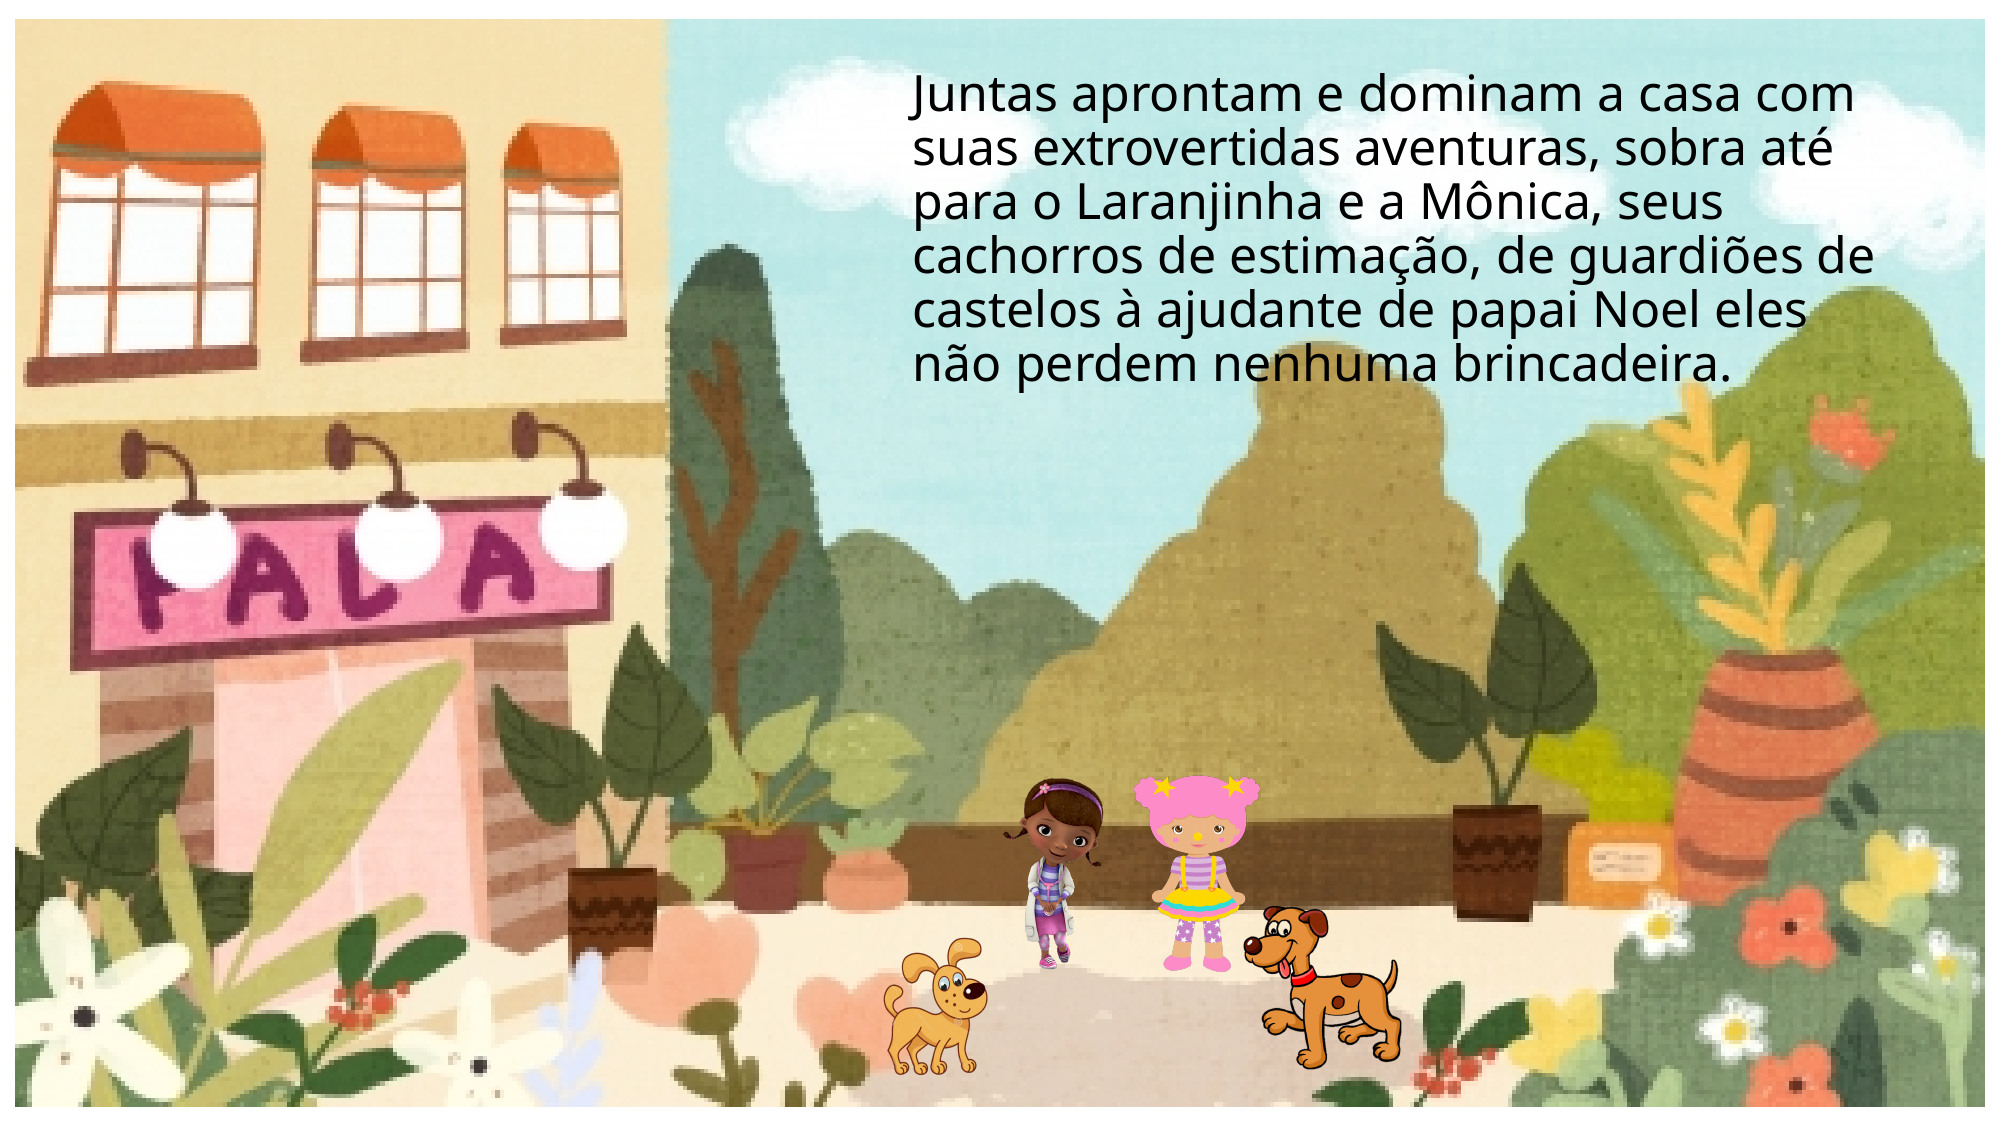

Juntas aprontam e dominam a casa com suas extrovertidas aventuras, sobra até para o Laranjinha e a Mônica, seus cachorros de estimação, de guardiões de castelos à ajudante de papai Noel eles não perdem nenhuma brincadeira.